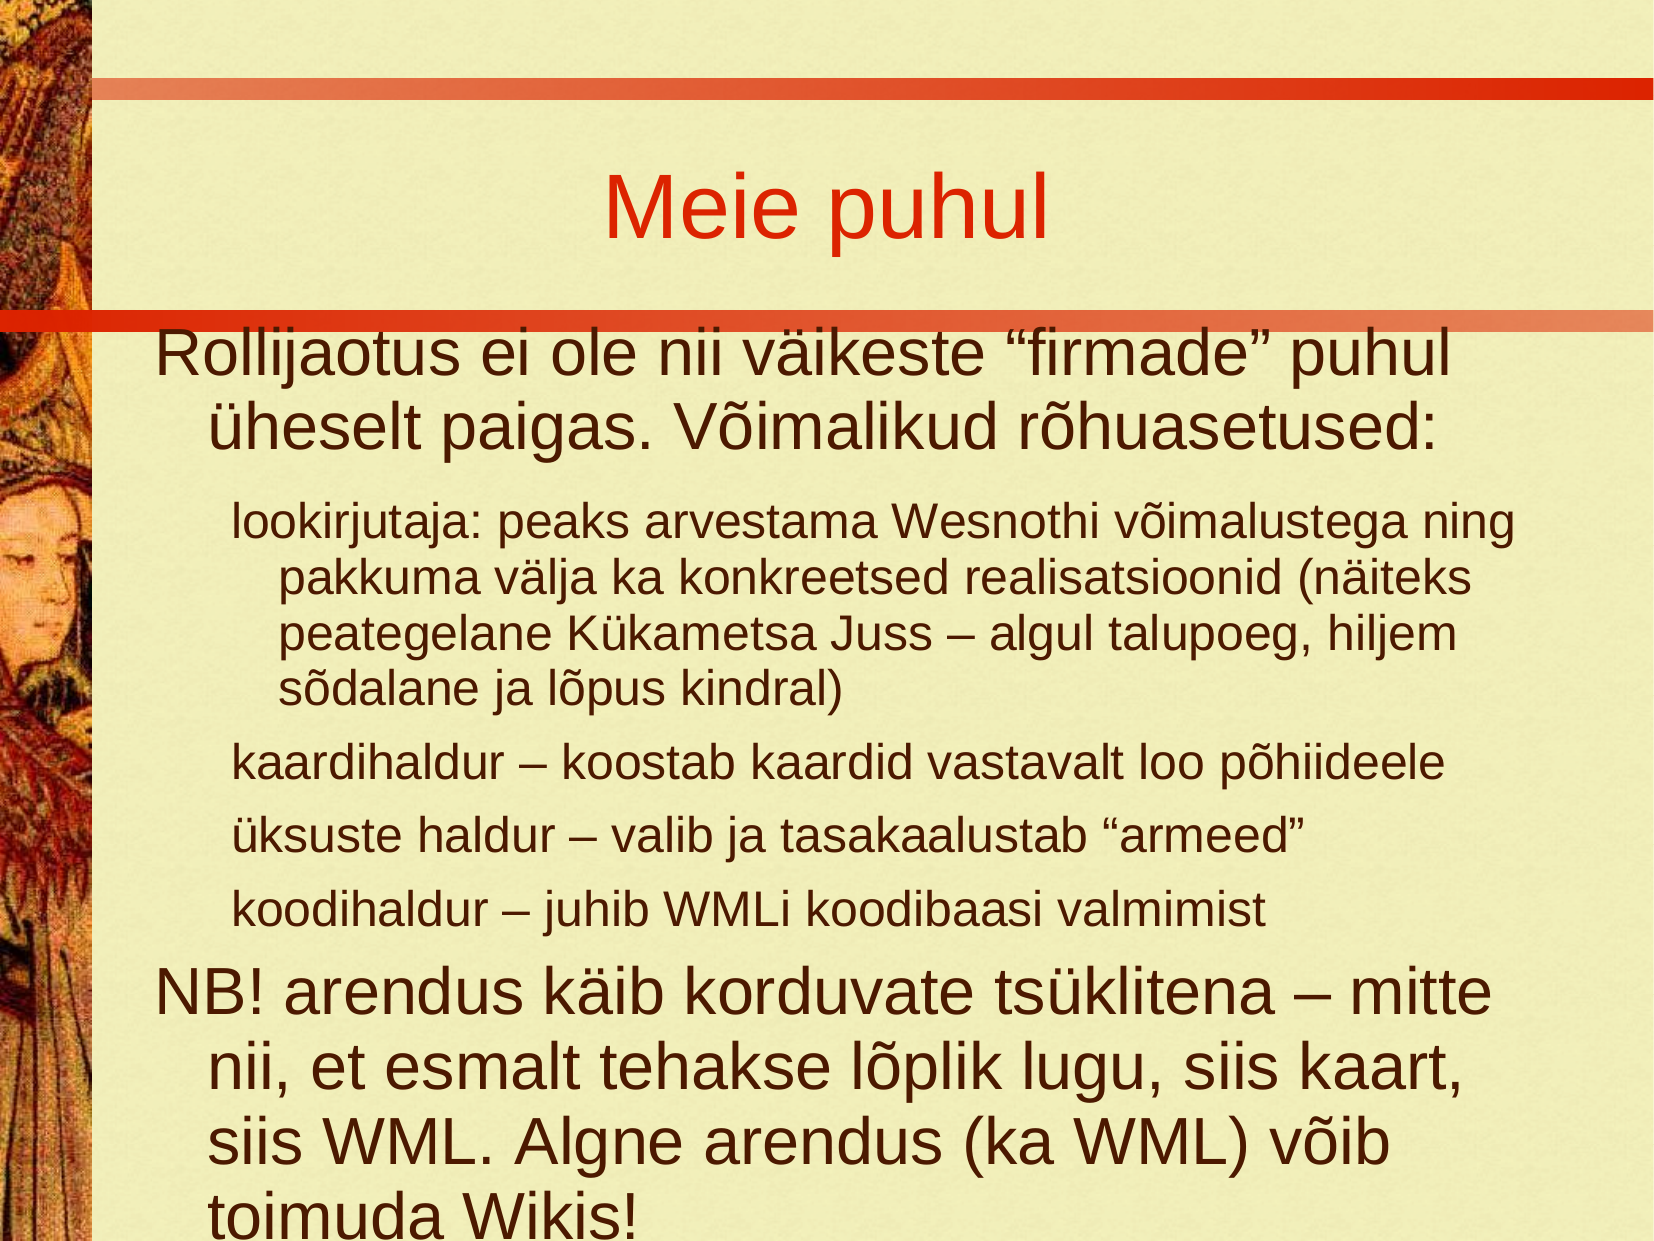

# Meie puhul
Rollijaotus ei ole nii väikeste “firmade” puhul üheselt paigas. Võimalikud rõhuasetused:
lookirjutaja: peaks arvestama Wesnothi võimalustega ning pakkuma välja ka konkreetsed realisatsioonid (näiteks peategelane Kükametsa Juss – algul talupoeg, hiljem sõdalane ja lõpus kindral)
kaardihaldur – koostab kaardid vastavalt loo põhiideele
üksuste haldur – valib ja tasakaalustab “armeed”
koodihaldur – juhib WMLi koodibaasi valmimist
NB! arendus käib korduvate tsüklitena – mitte nii, et esmalt tehakse lõplik lugu, siis kaart, siis WML. Algne arendus (ka WML) võib toimuda Wikis!